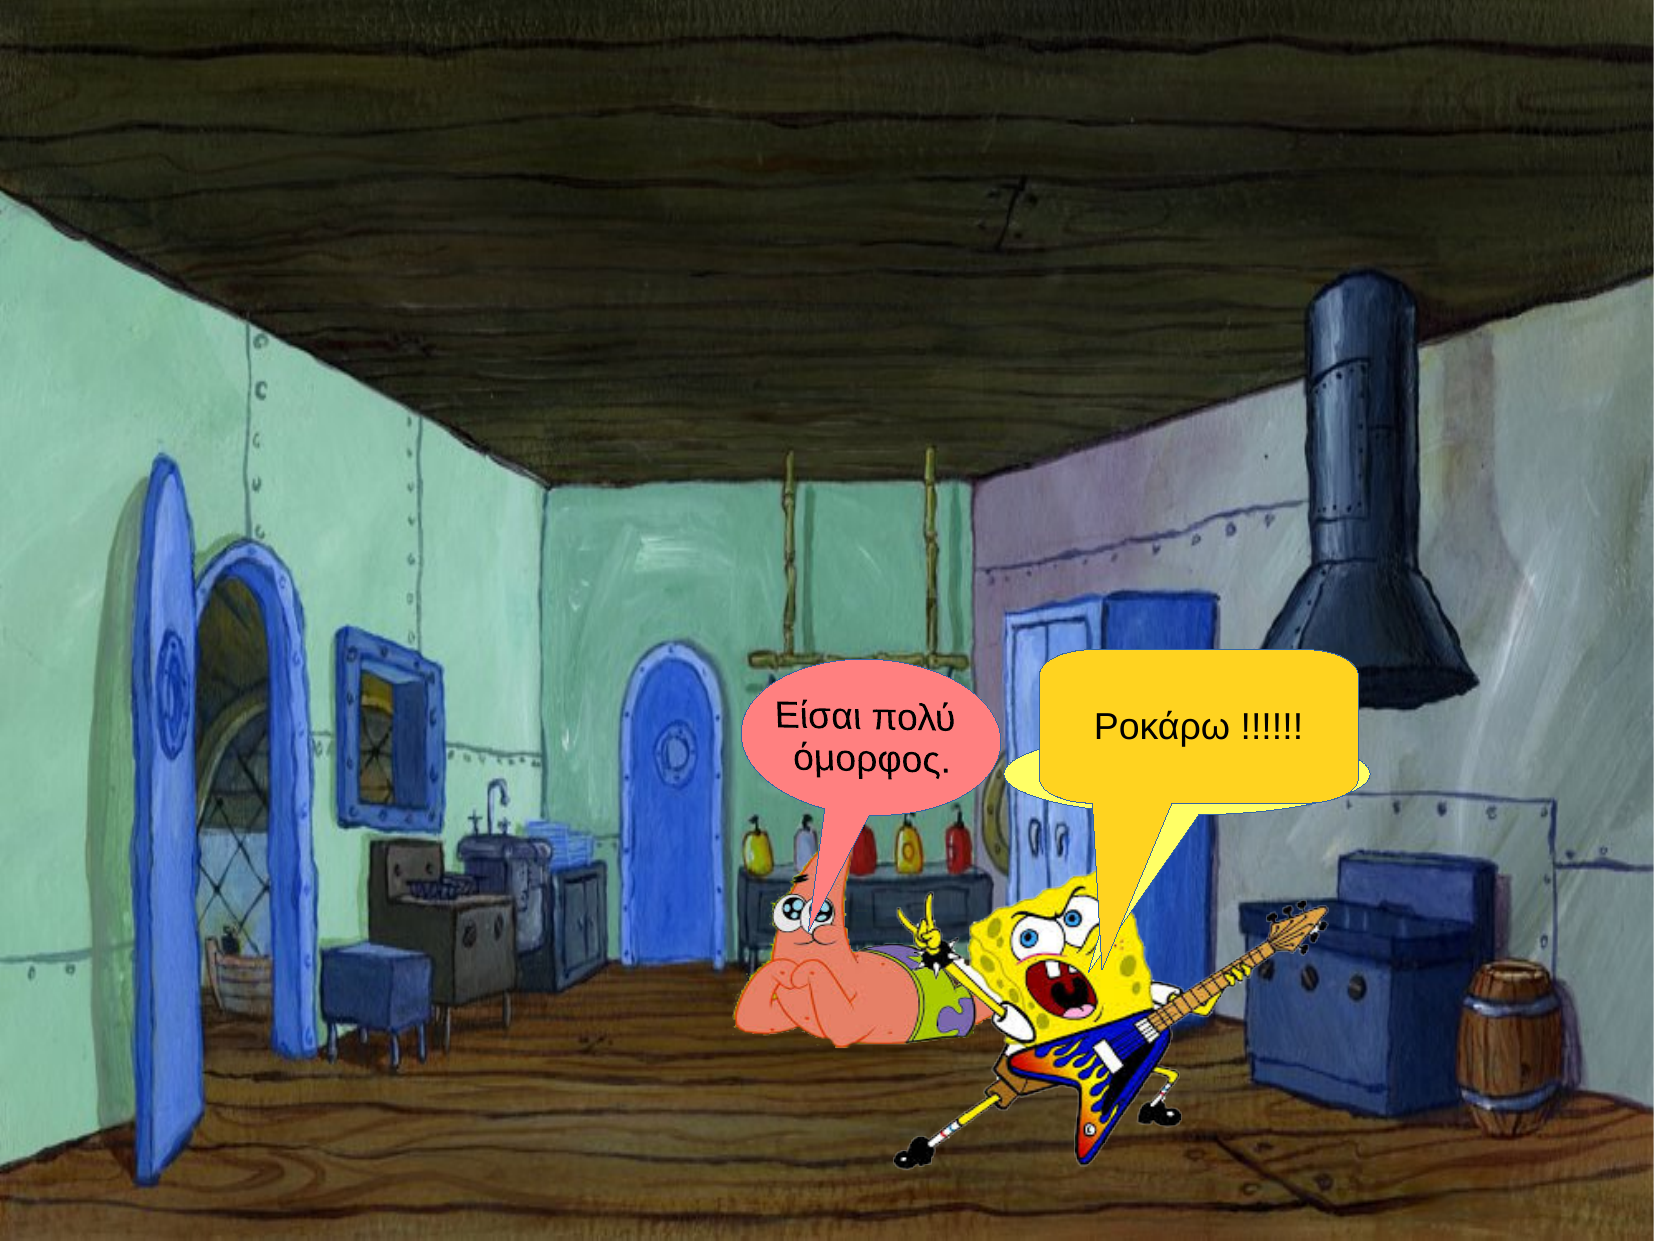

Ροκάρω !!!!!!
Είσαι πολύ
όμορφος.
Κοίτα με Πάτρικ.